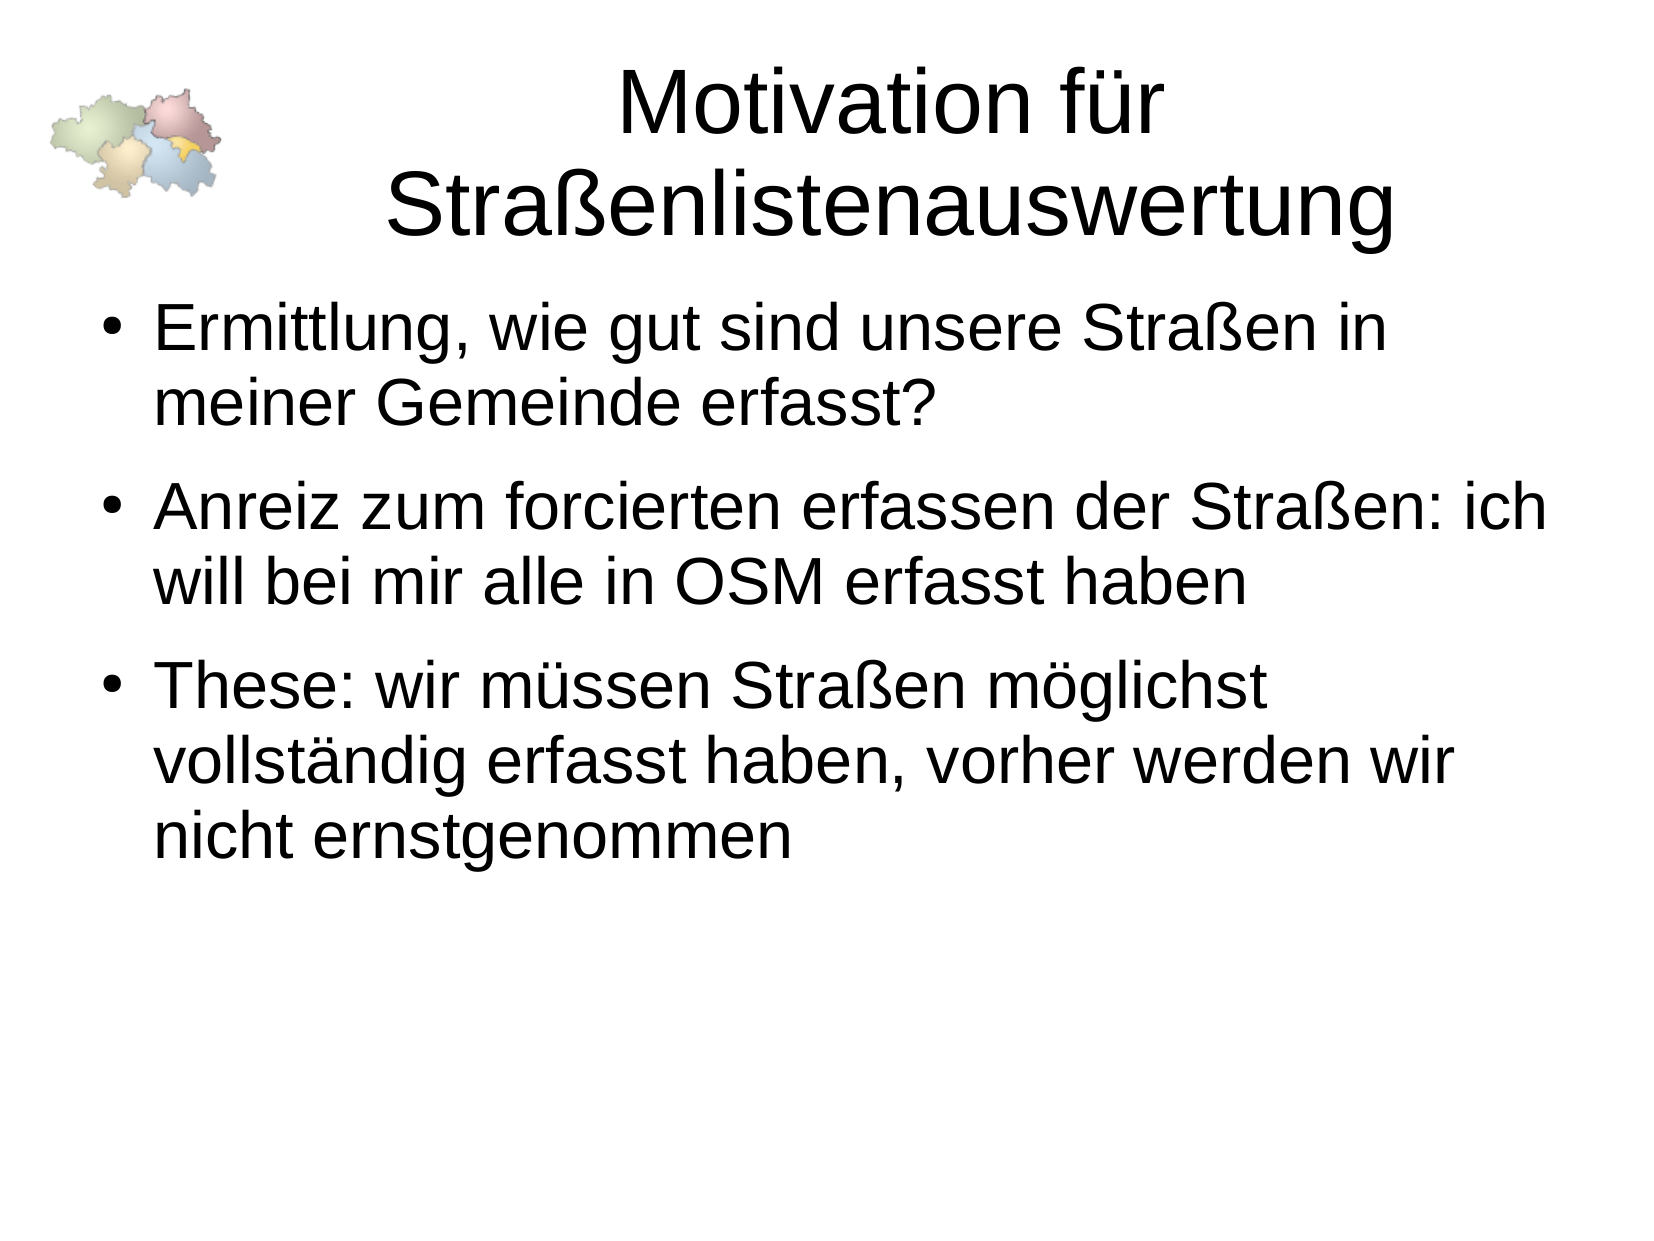

# Motivation für Straßenlistenauswertung
Ermittlung, wie gut sind unsere Straßen in meiner Gemeinde erfasst?
Anreiz zum forcierten erfassen der Straßen: ich will bei mir alle in OSM erfasst haben
These: wir müssen Straßen möglichst vollständig erfasst haben, vorher werden wir nicht ernstgenommen